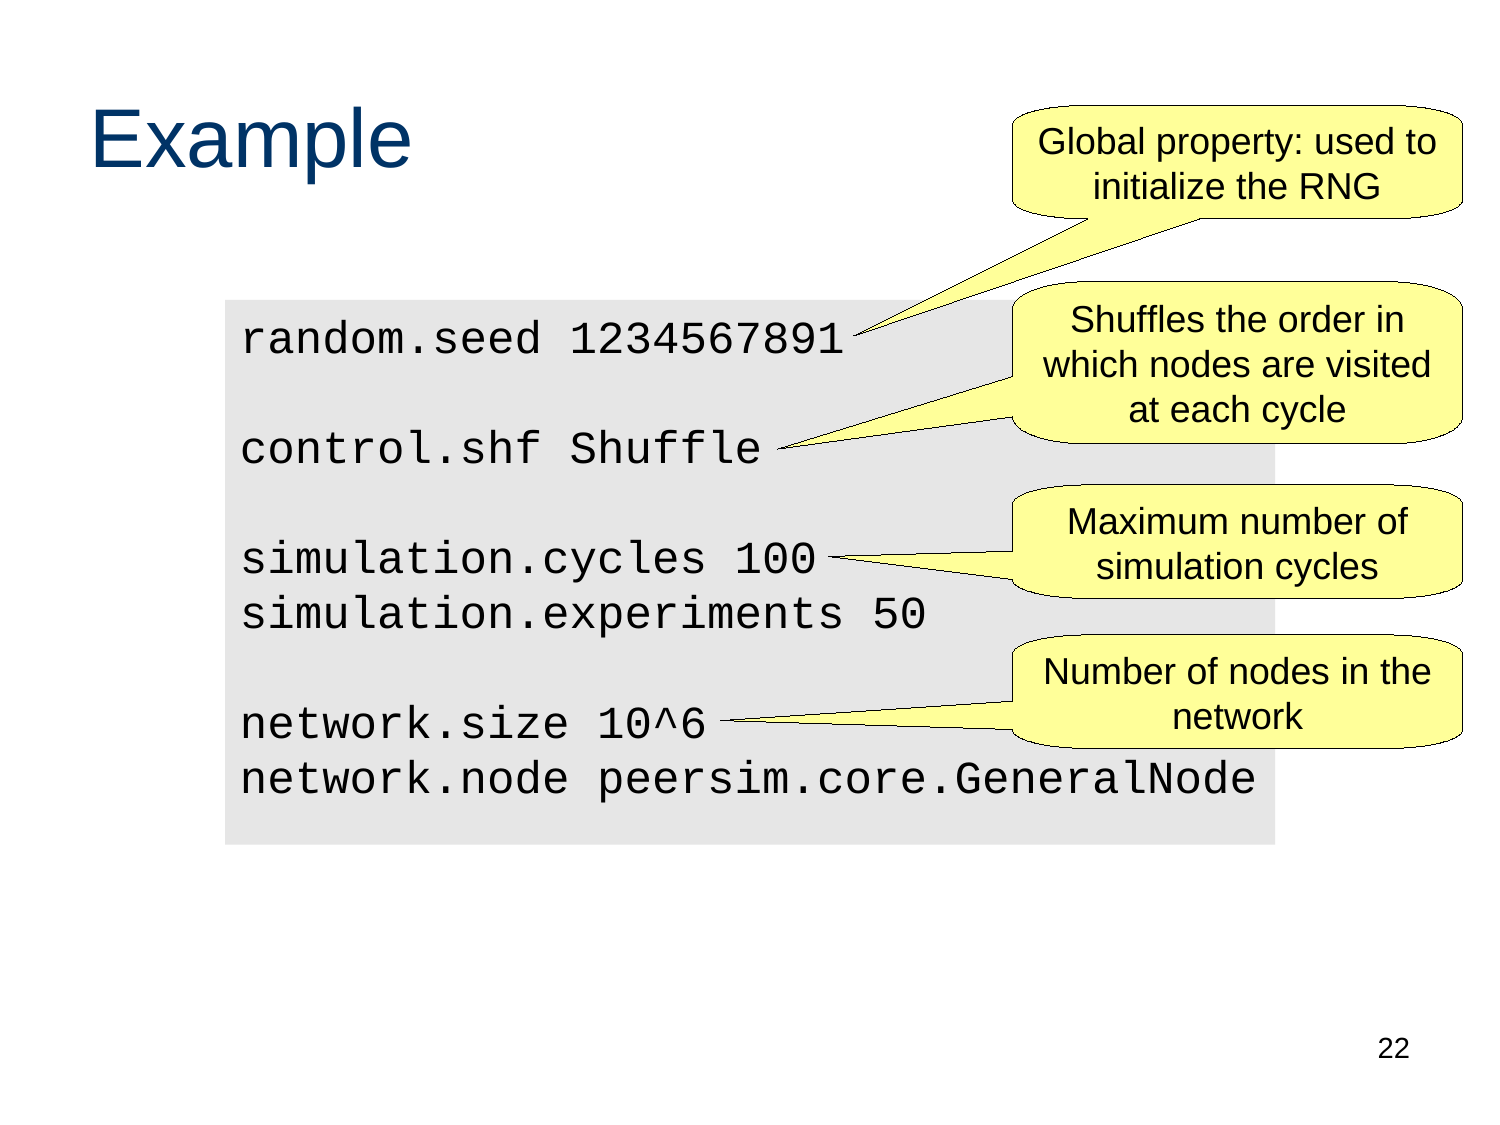

# Example
Global property: used to initialize the RNG
Shuffles the order in which nodes are visited at each cycle
random.seed 1234567891
control.shf Shuffle
simulation.cycles 100
simulation.experiments 50
network.size 10^6
network.node peersim.core.GeneralNode
Maximum number of simulation cycles
Number of nodes in the network
22